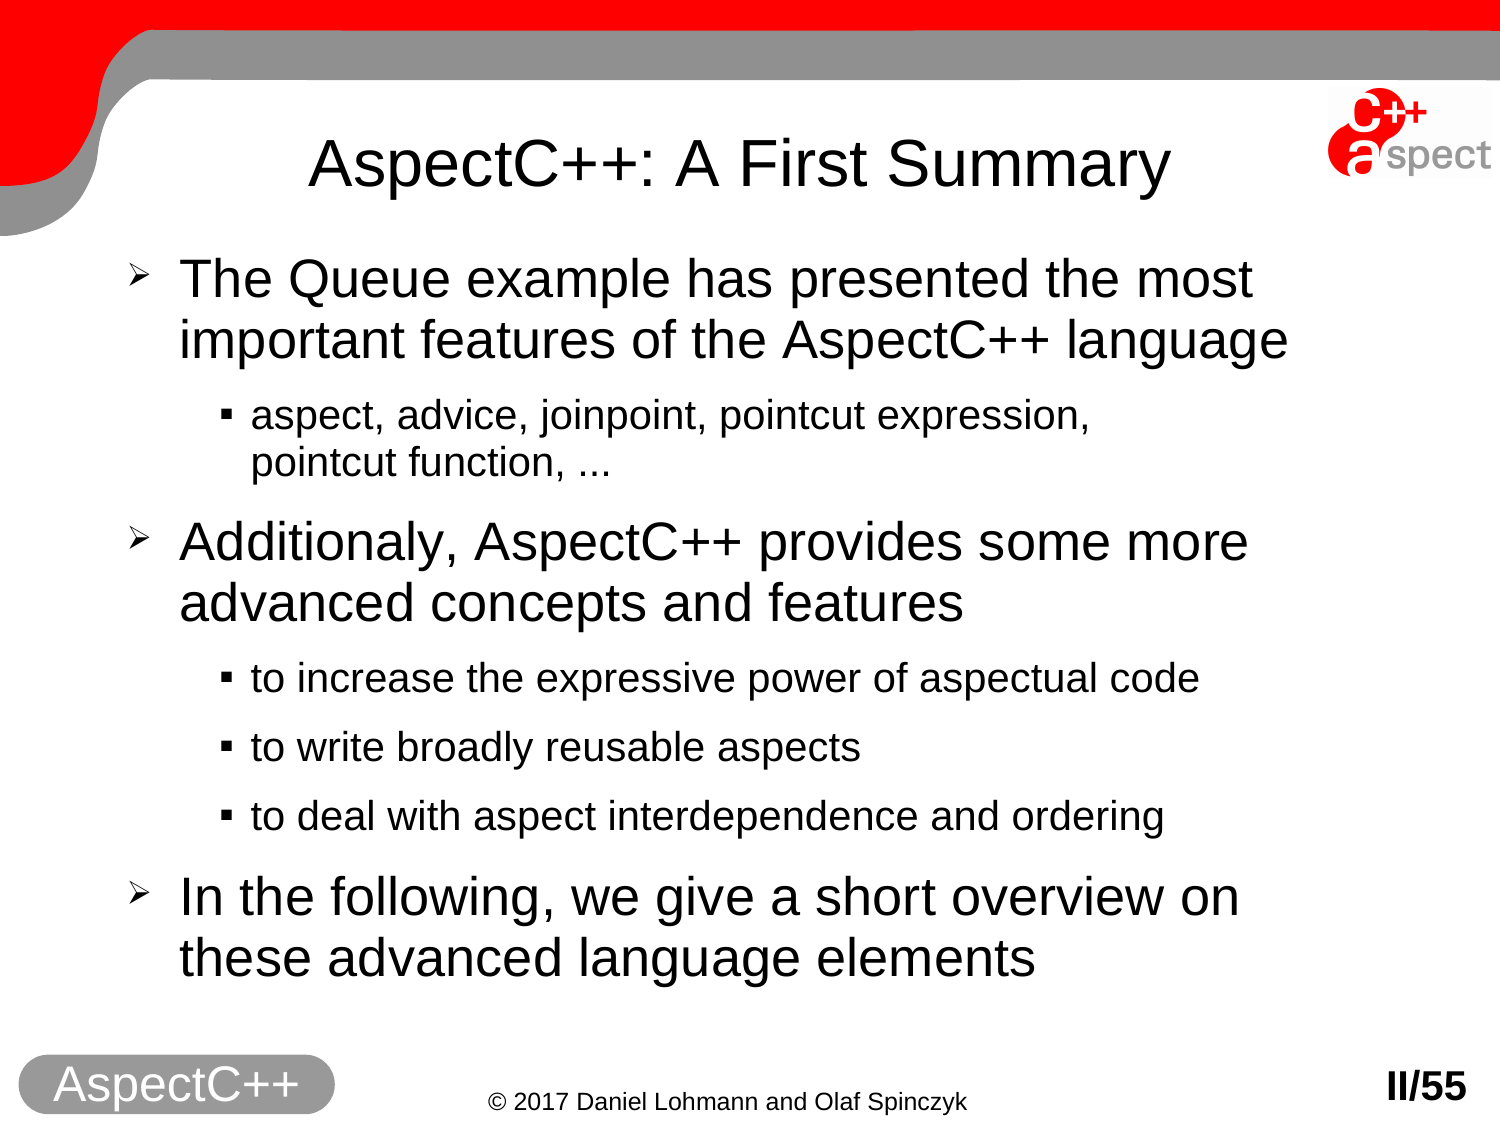

# AspectC++: A First Summary
The Queue example has presented the most important features of the AspectC++ language
aspect, advice, joinpoint, pointcut expression,
pointcut function, ...
Additionaly, AspectC++ provides some more
advanced concepts and features
to increase the expressive power of aspectual code
to write broadly reusable aspects
to deal with aspect interdependence and ordering
In the following, we give a short overview on
these advanced language elements